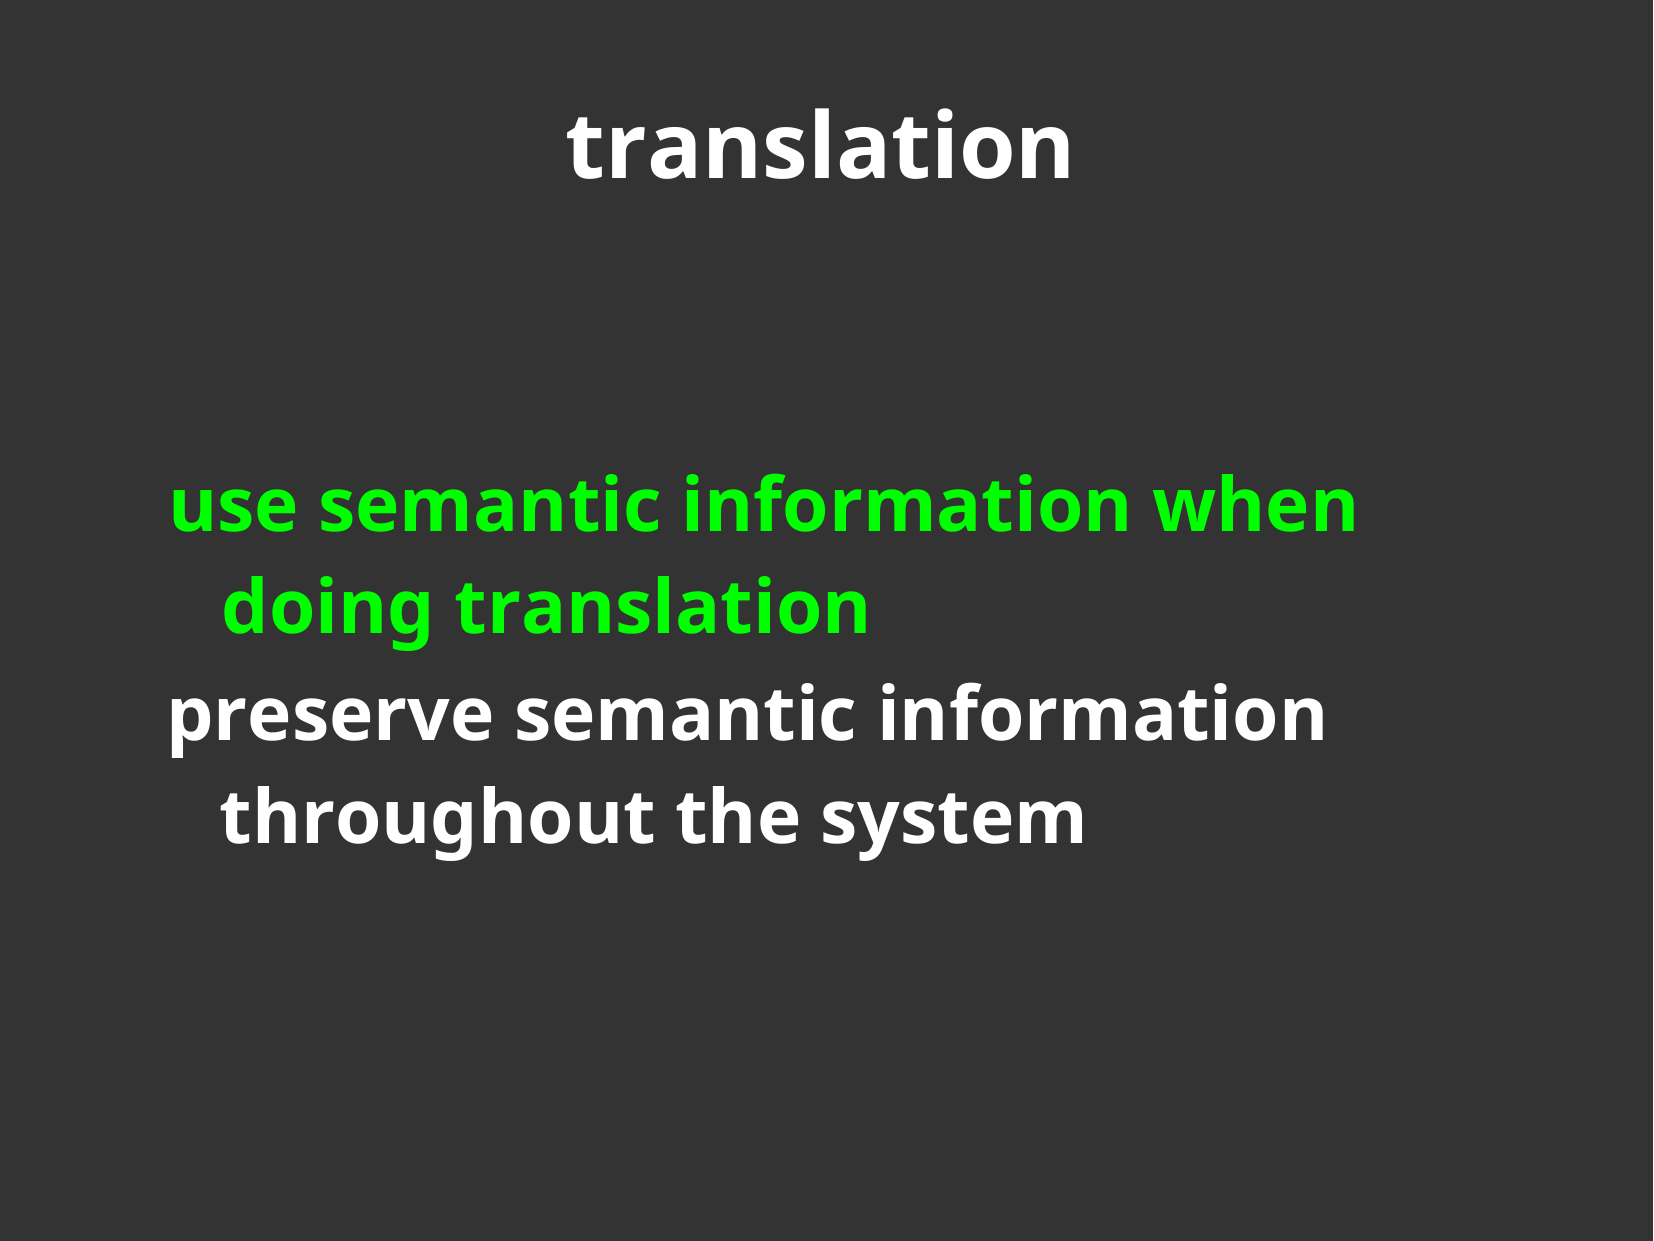

translation
# use semantic information when doing translation
preserve semantic information throughout the system